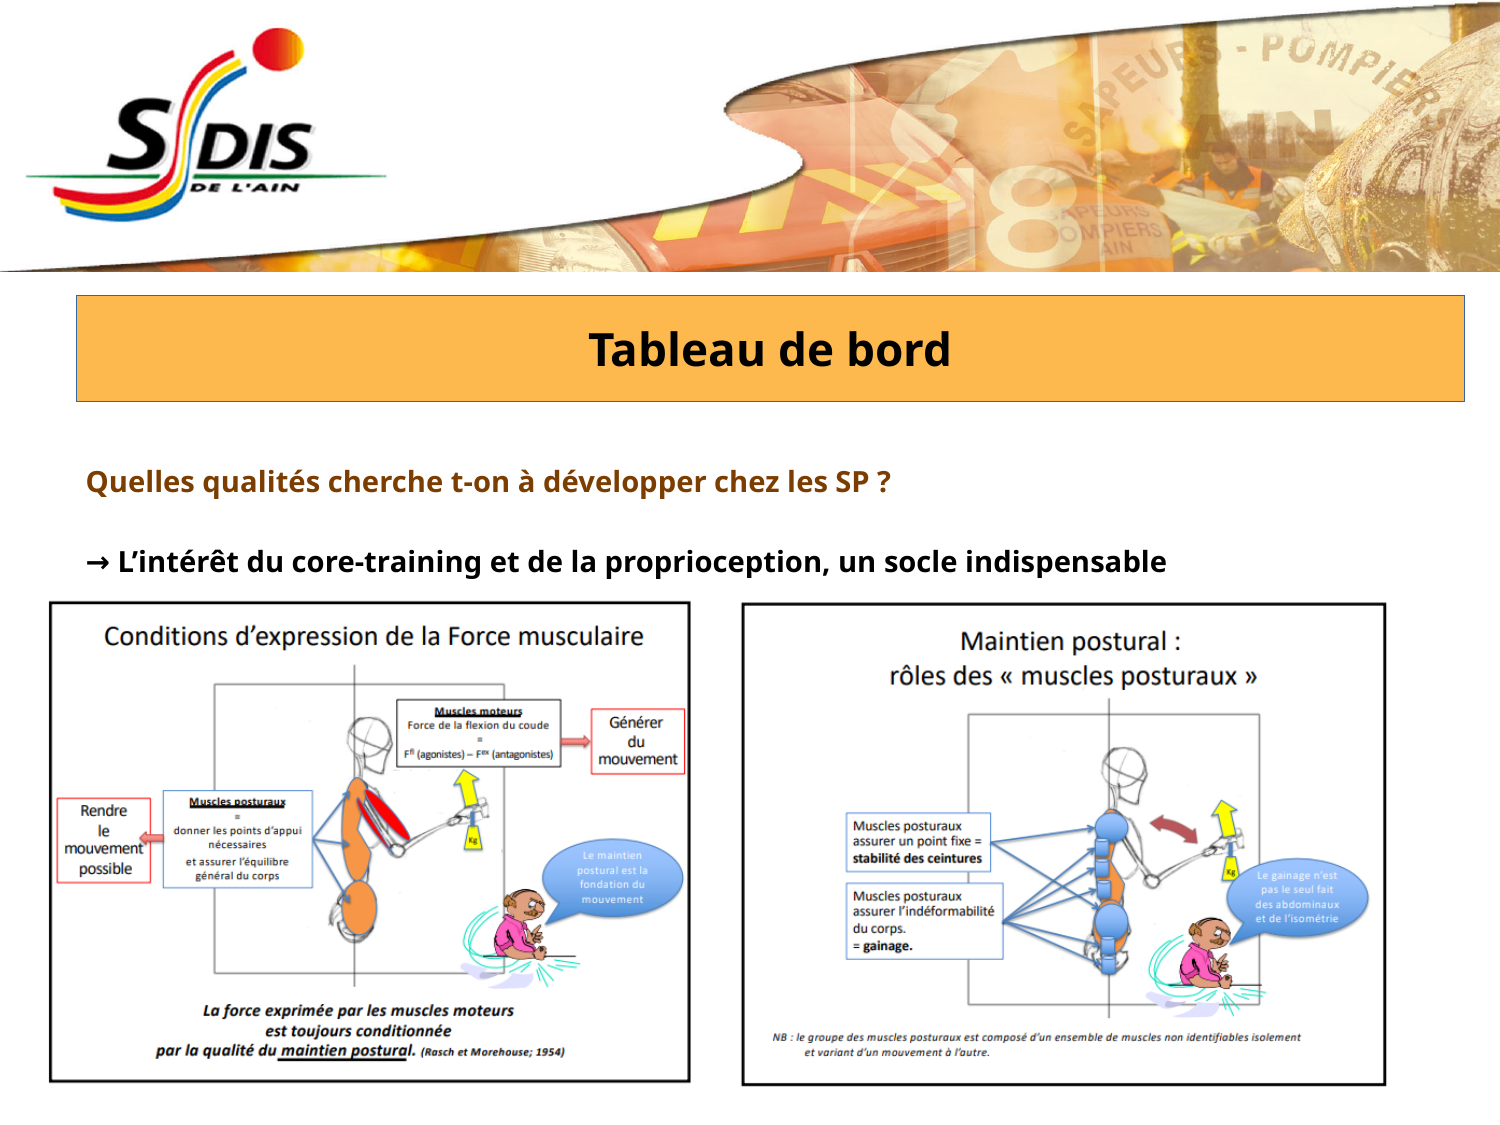

Tableau de bord
Quelles qualités cherche t-on à développer chez les SP ?
→ L’intérêt du core-training et de la proprioception, un socle indispensable